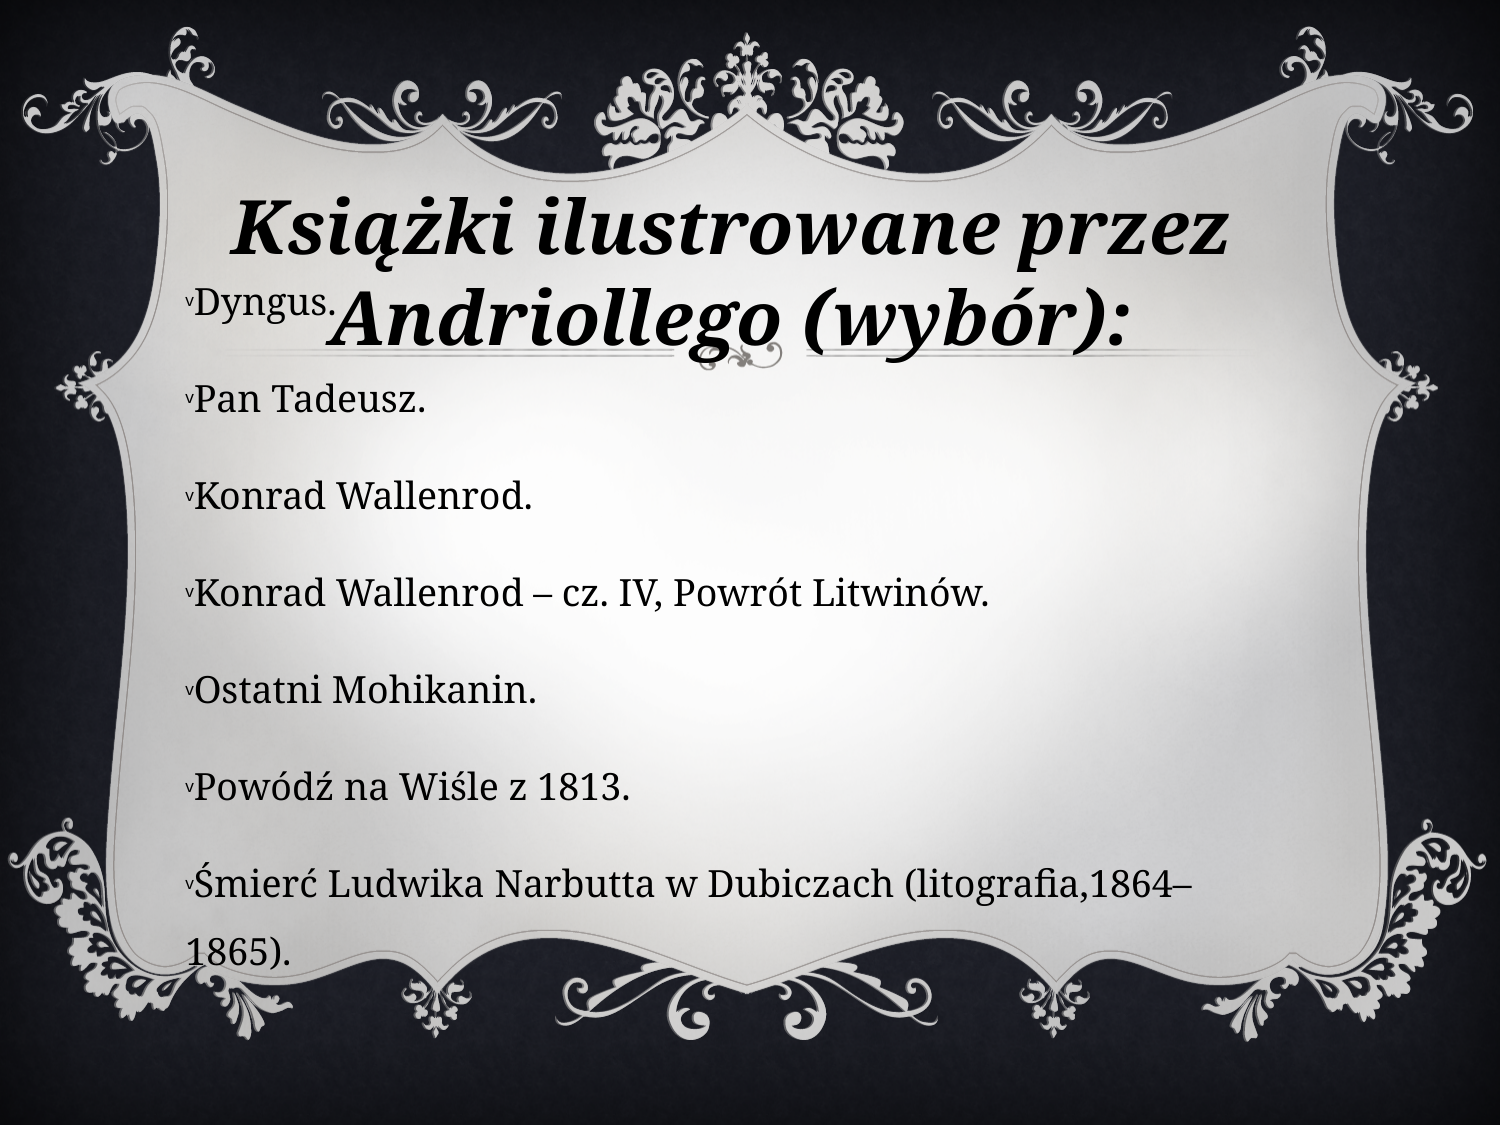

# Książki ilustrowane przez Andriollego (wybór):
Dyngus.
Pan Tadeusz.
Konrad Wallenrod.
Konrad Wallenrod – cz. IV, Powrót Litwinów.
Ostatni Mohikanin.
Powódź na Wiśle z 1813.
Śmierć Ludwika Narbutta w Dubiczach (litografia,1864–1865).